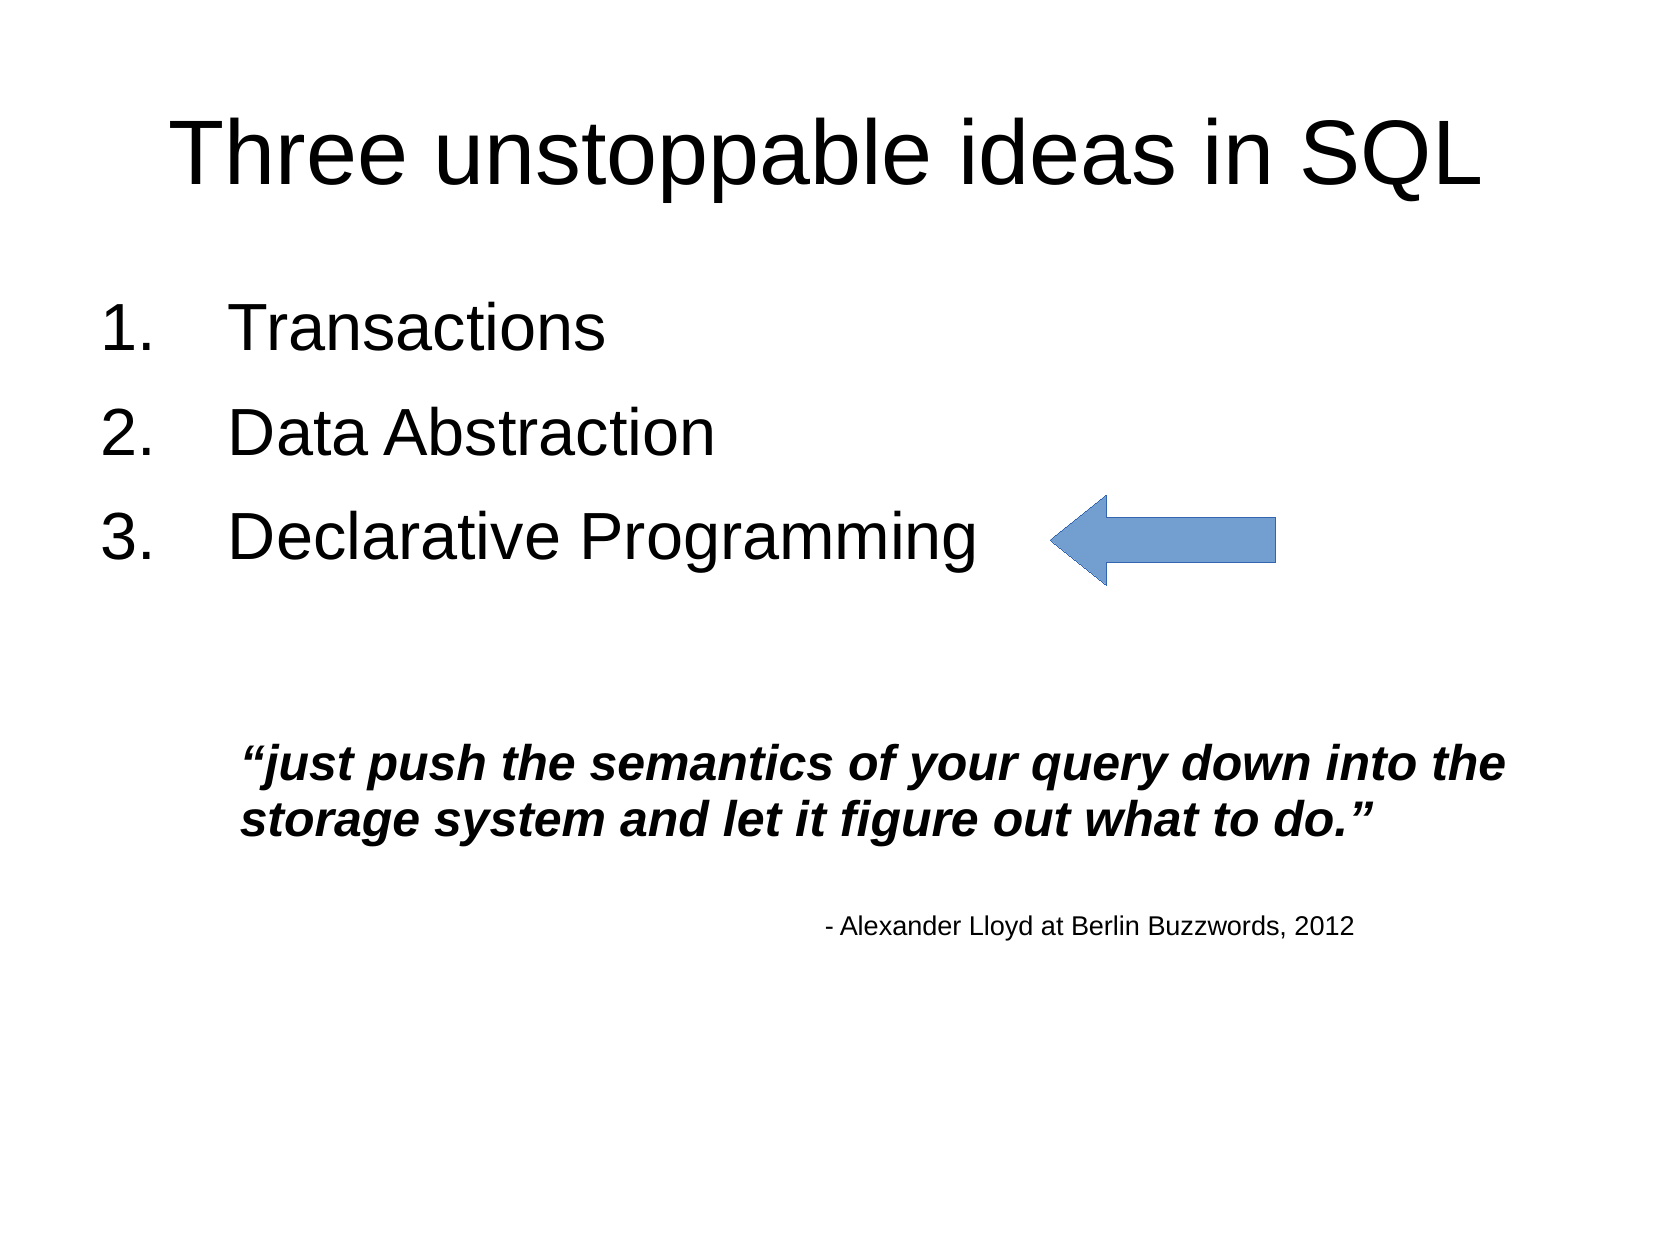

# Three unstoppable ideas in SQL
Transactions
Data Abstraction
Declarative Programming
“just push the semantics of your query down into the
storage system and let it figure out what to do.”
- Alexander Lloyd at Berlin Buzzwords, 2012